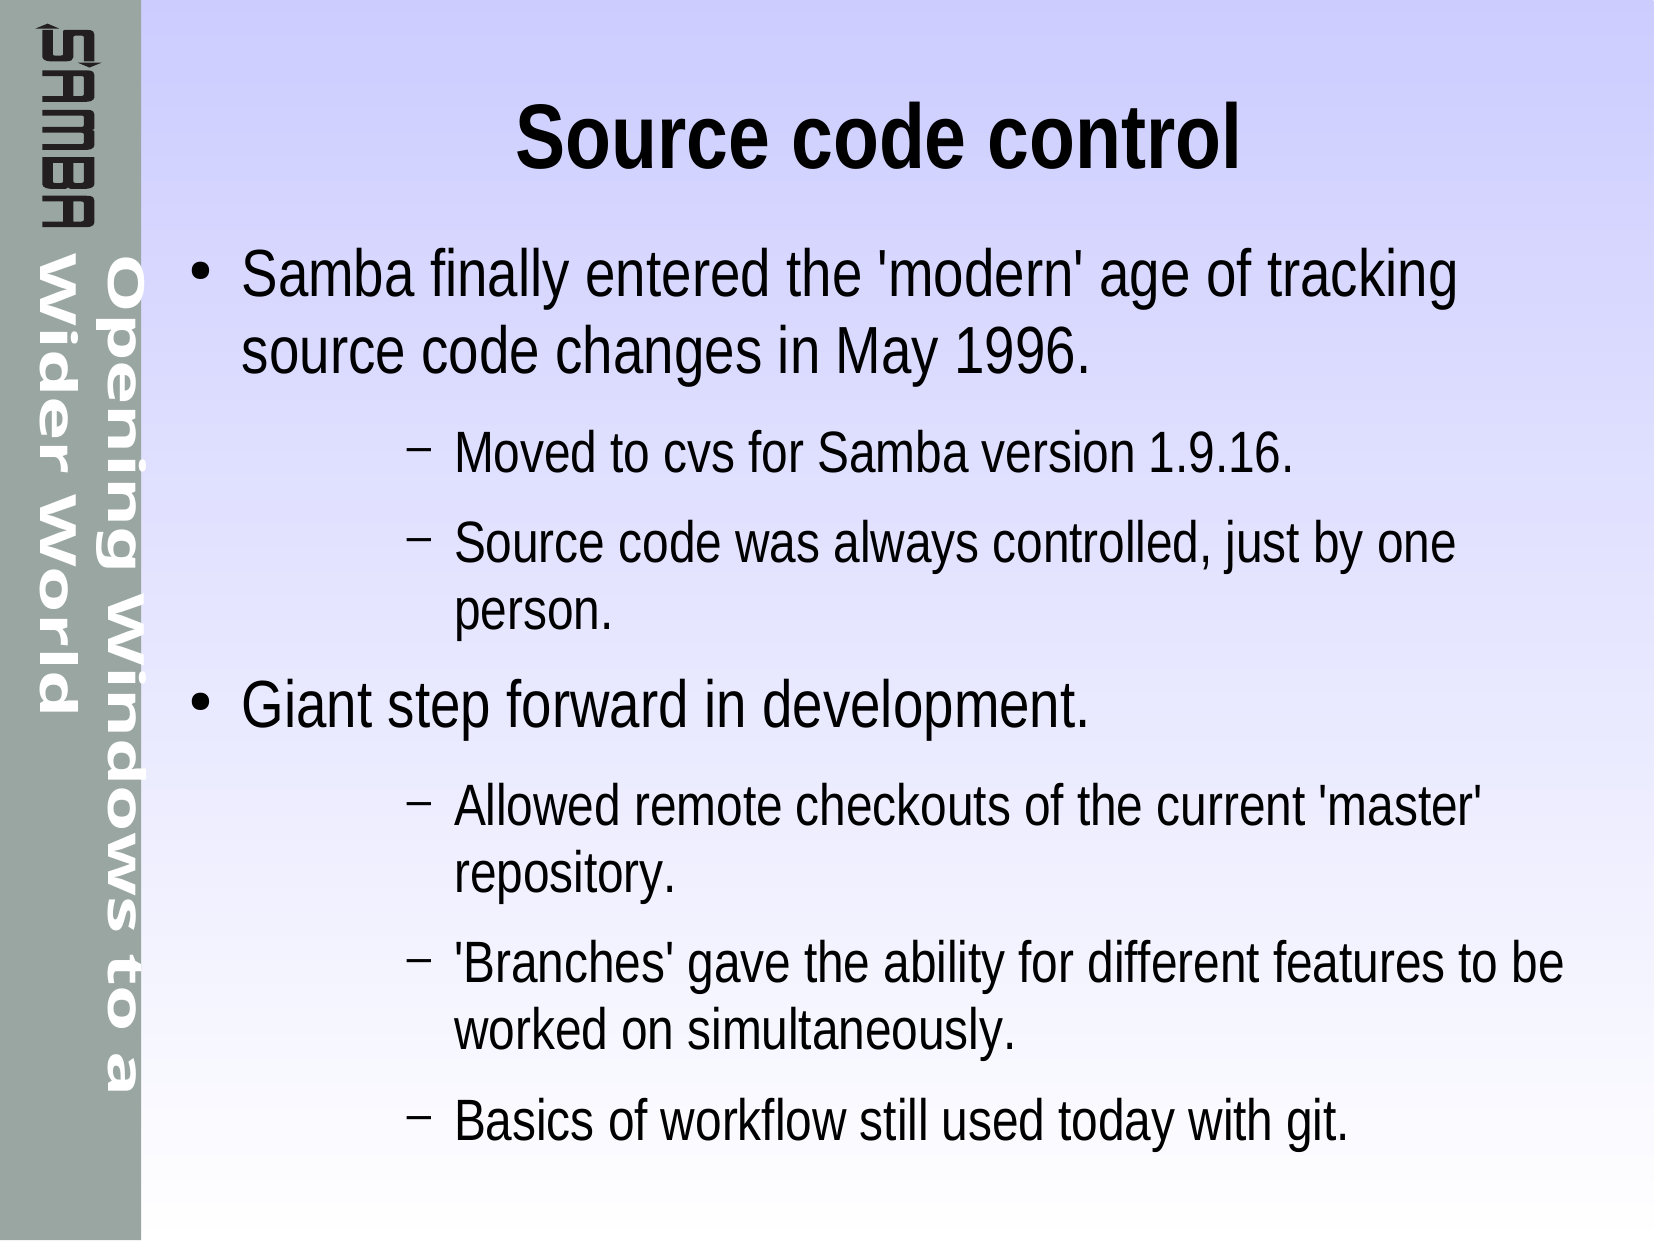

# Source code control
Samba finally entered the 'modern' age of tracking source code changes in May 1996.
Moved to cvs for Samba version 1.9.16.
Source code was always controlled, just by one person.
Giant step forward in development.
Allowed remote checkouts of the current 'master' repository.
'Branches' gave the ability for different features to be worked on simultaneously.
Basics of workflow still used today with git.